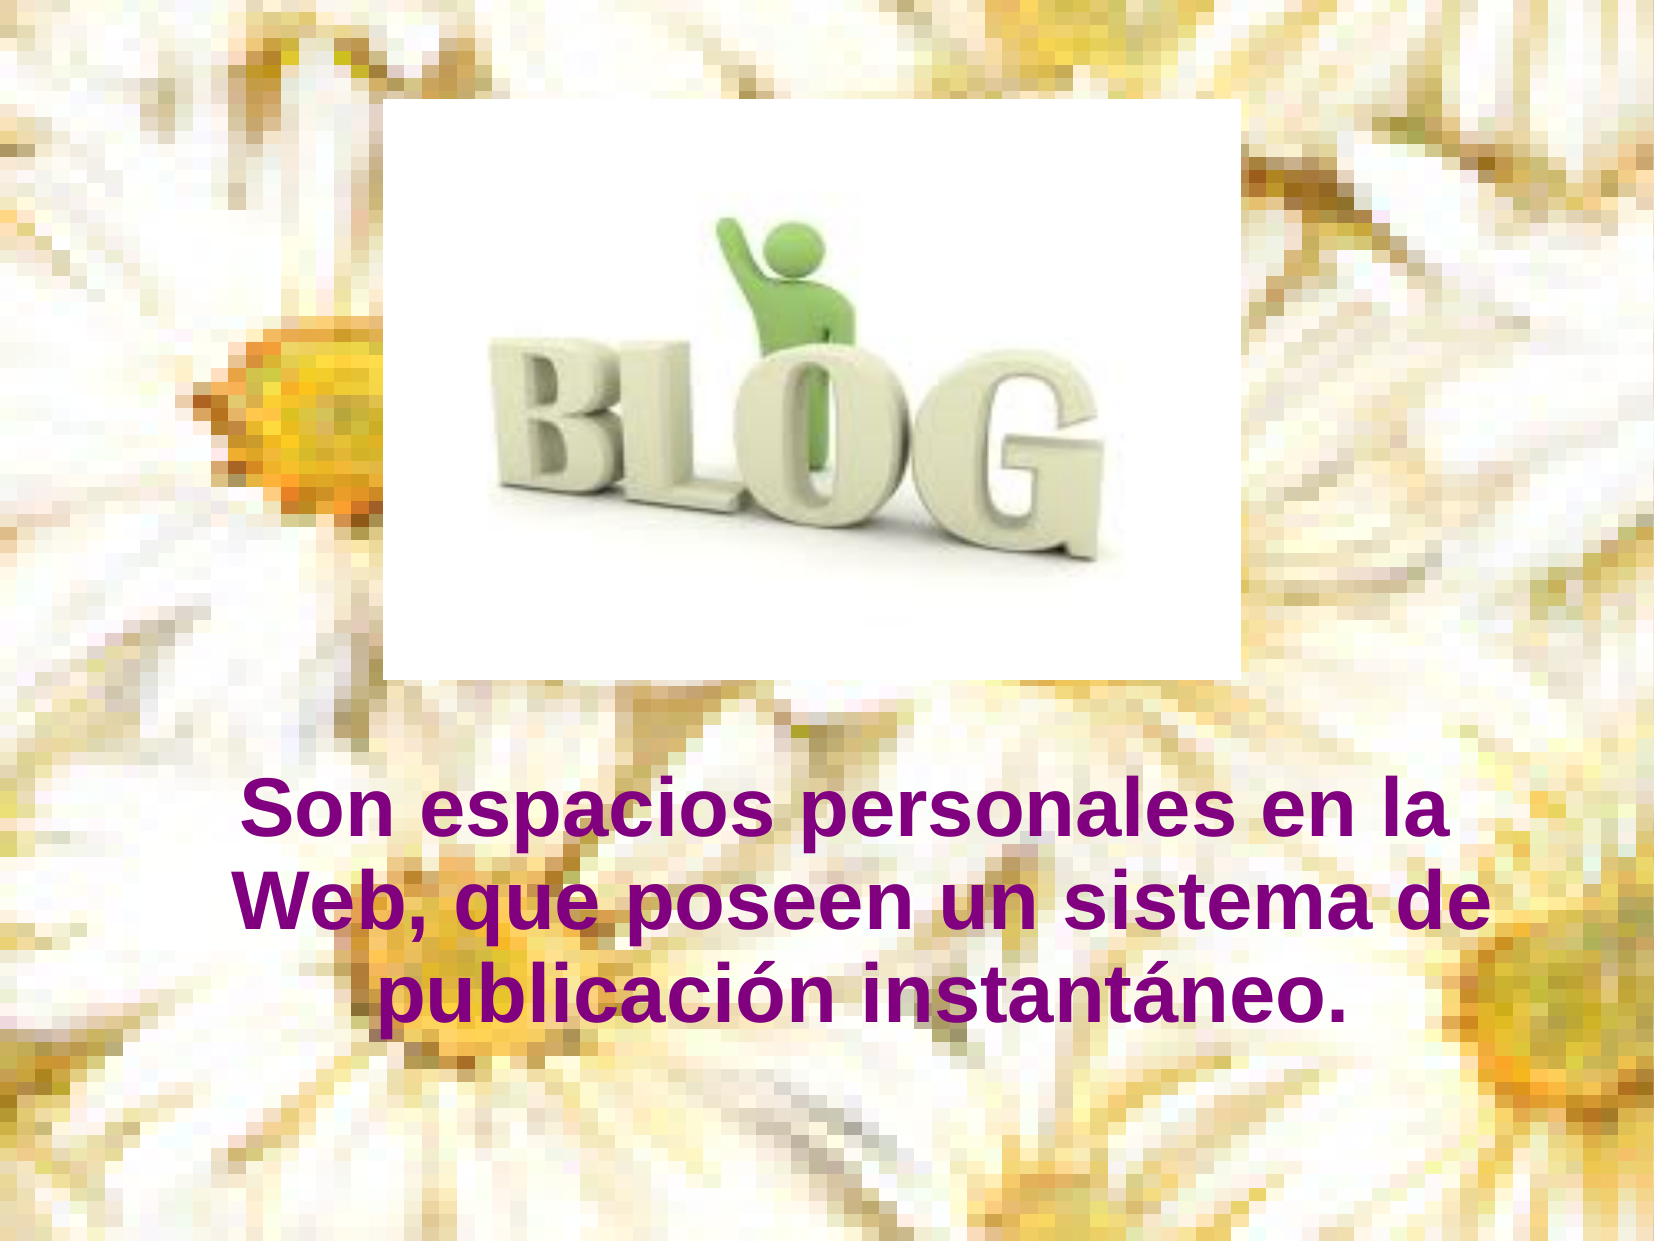

# Son espacios personales en la Web, que poseen un sistema de publicación instantáneo.